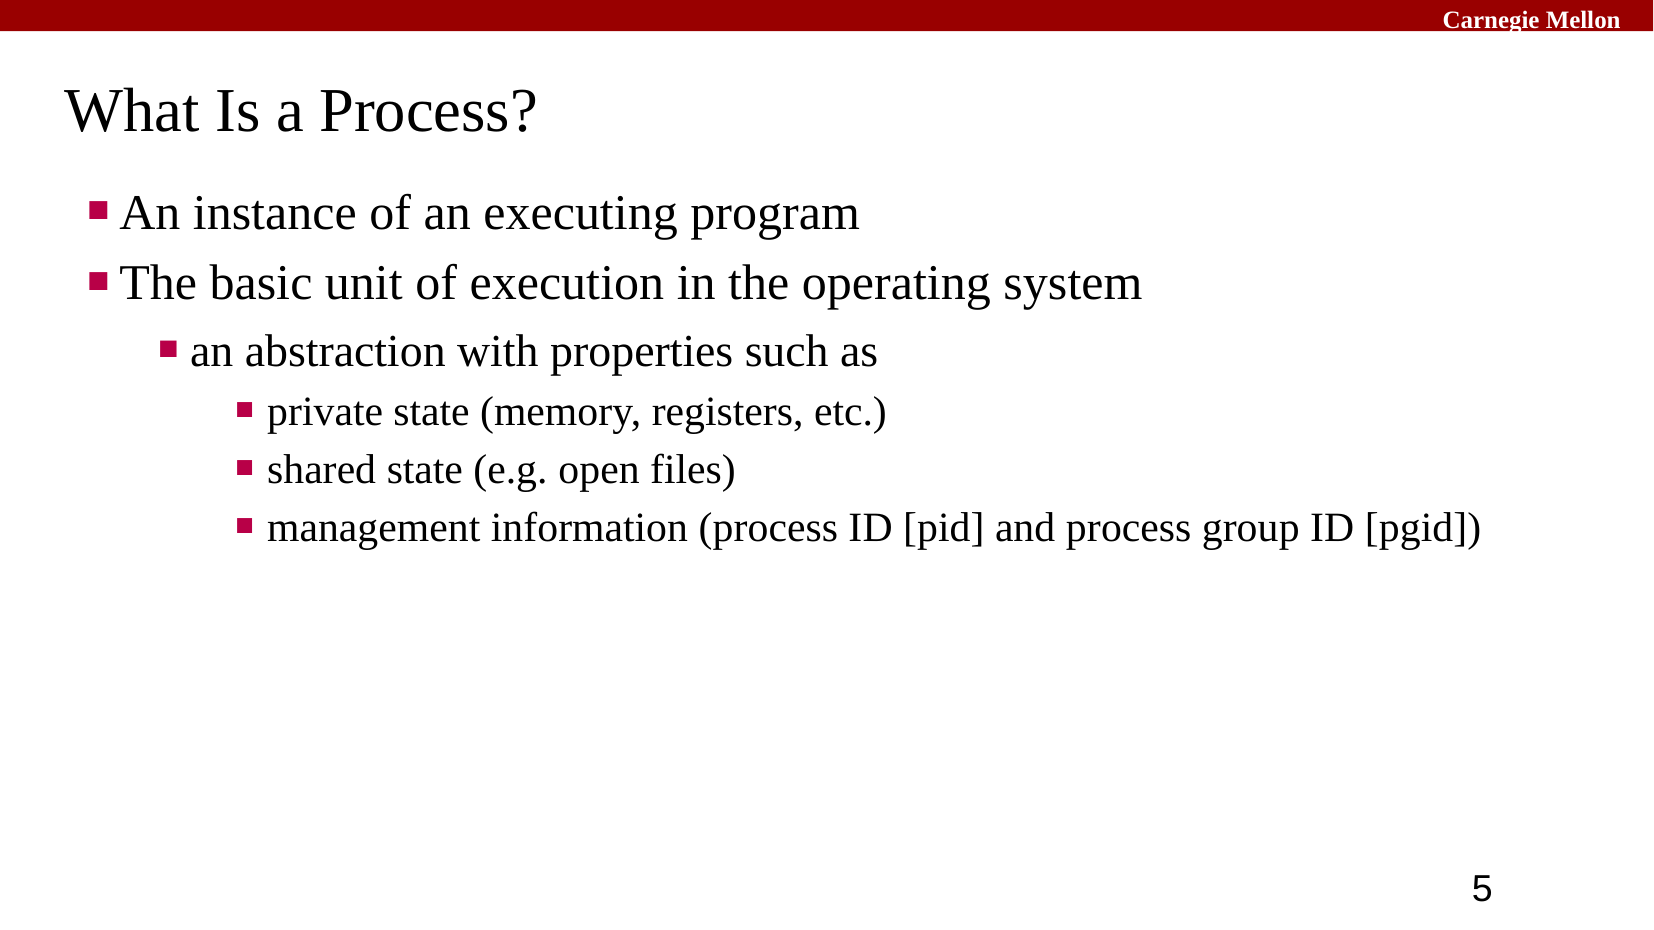

# What Is a Process?
An instance of an executing program
The basic unit of execution in the operating system
an abstraction with properties such as
private state (memory, registers, etc.)
shared state (e.g. open files)
management information (process ID [pid] and process group ID [pgid])